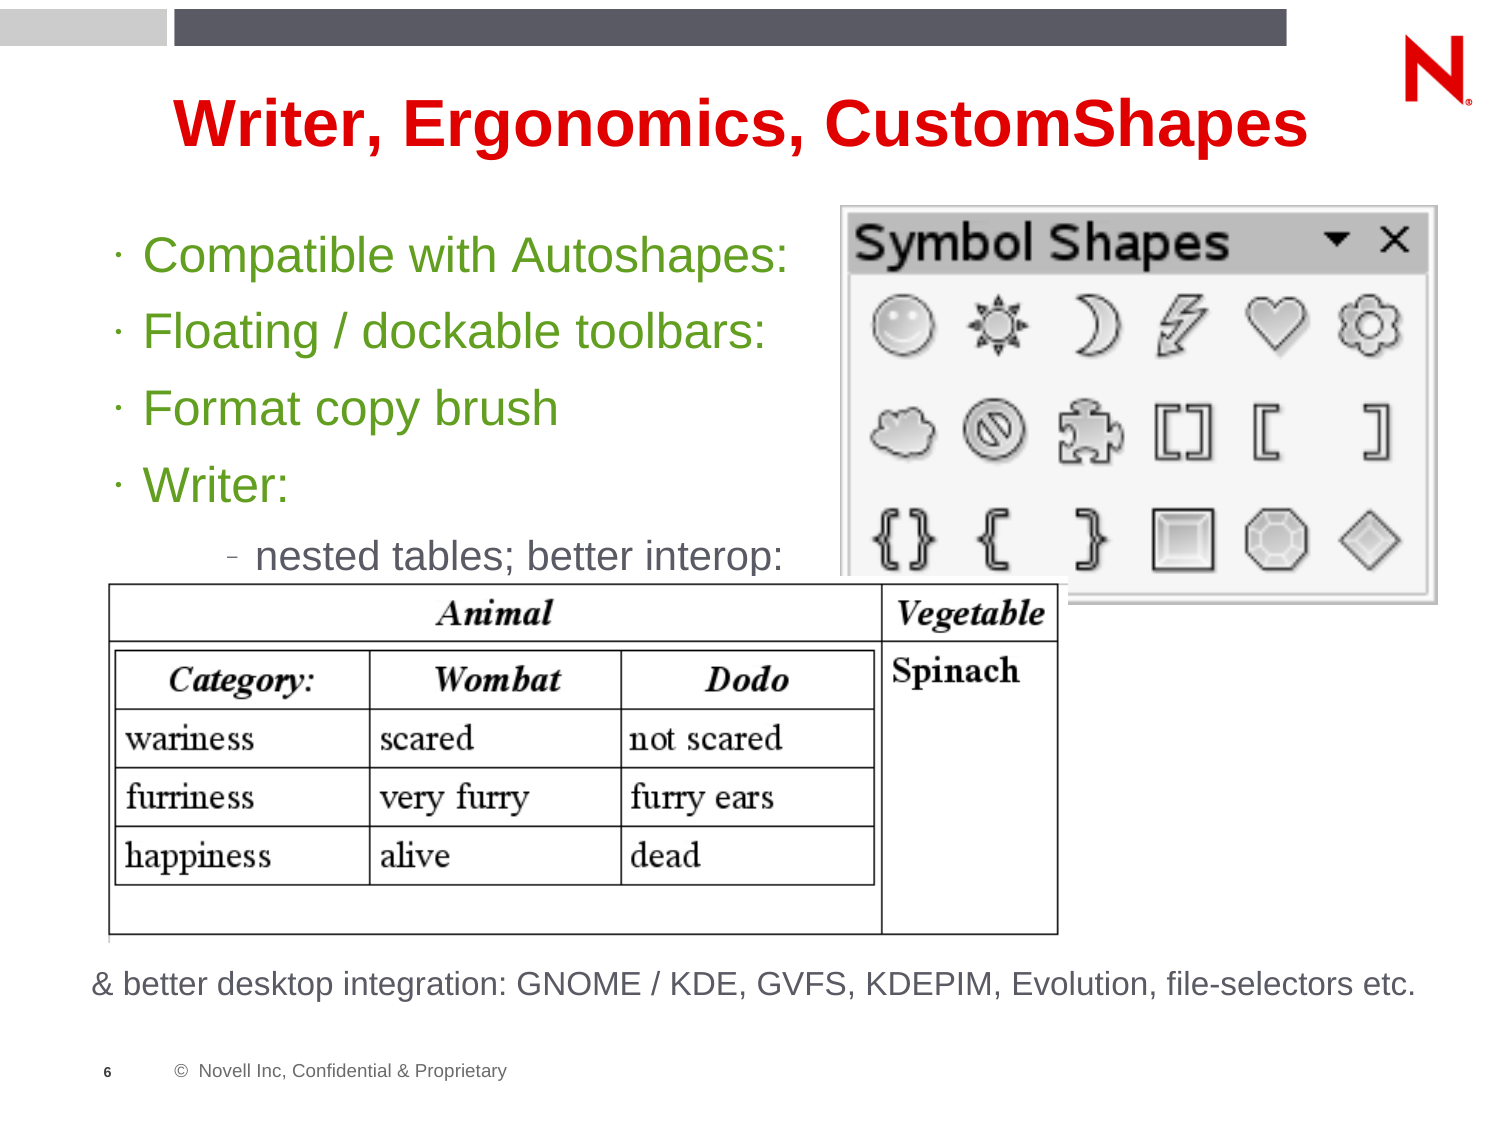

# Writer, Ergonomics, CustomShapes
Compatible with Autoshapes:
Floating / dockable toolbars:
Format copy brush
Writer:
nested tables; better interop:
& better desktop integration: GNOME / KDE, GVFS, KDEPIM, Evolution, file-selectors etc.